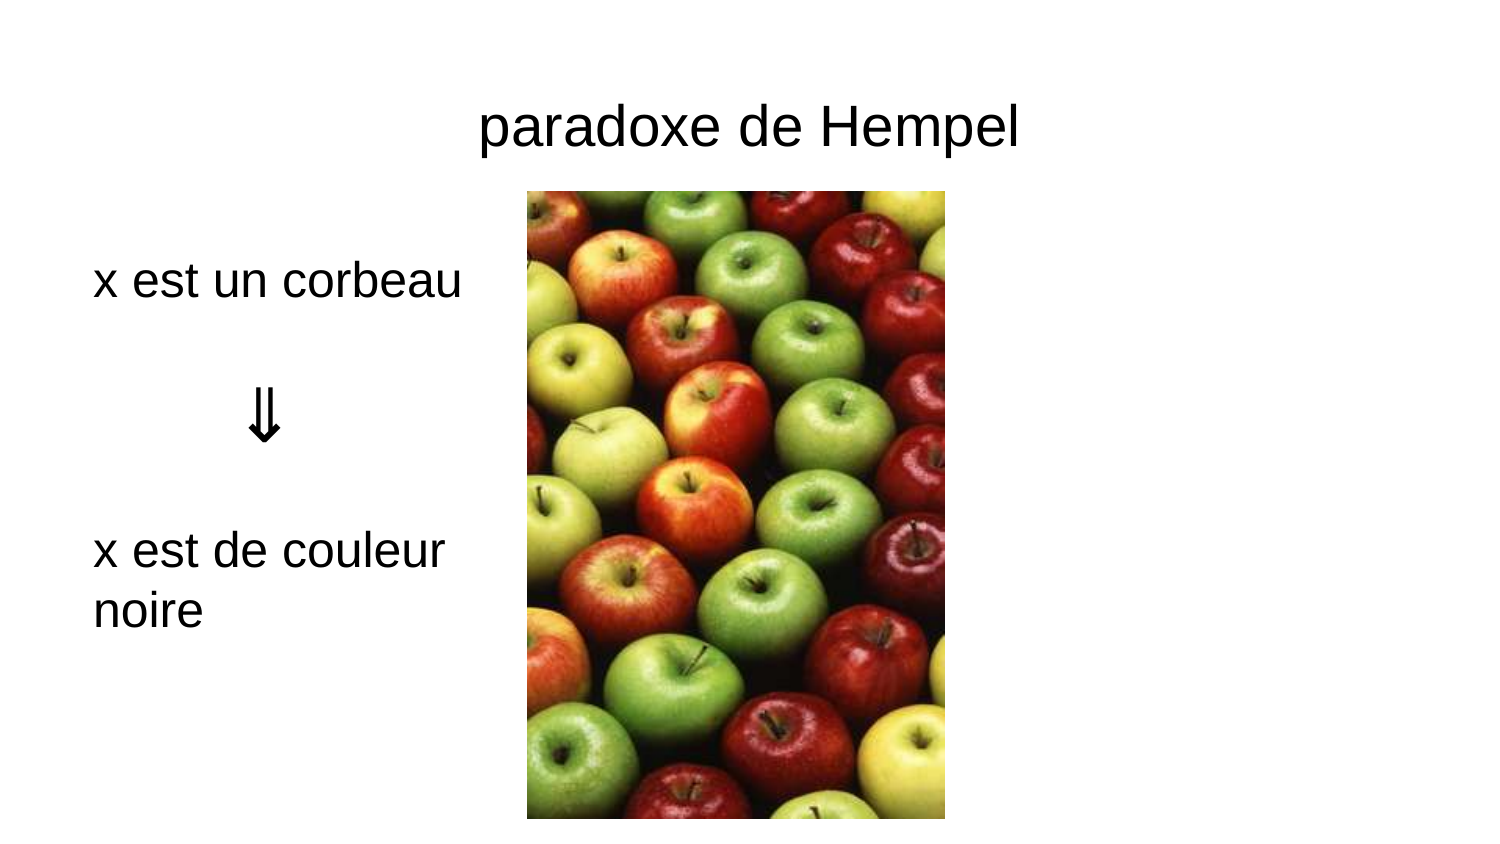

# paradoxe de Hempel
x est un corbeau
 ⇓
x est de couleur noire